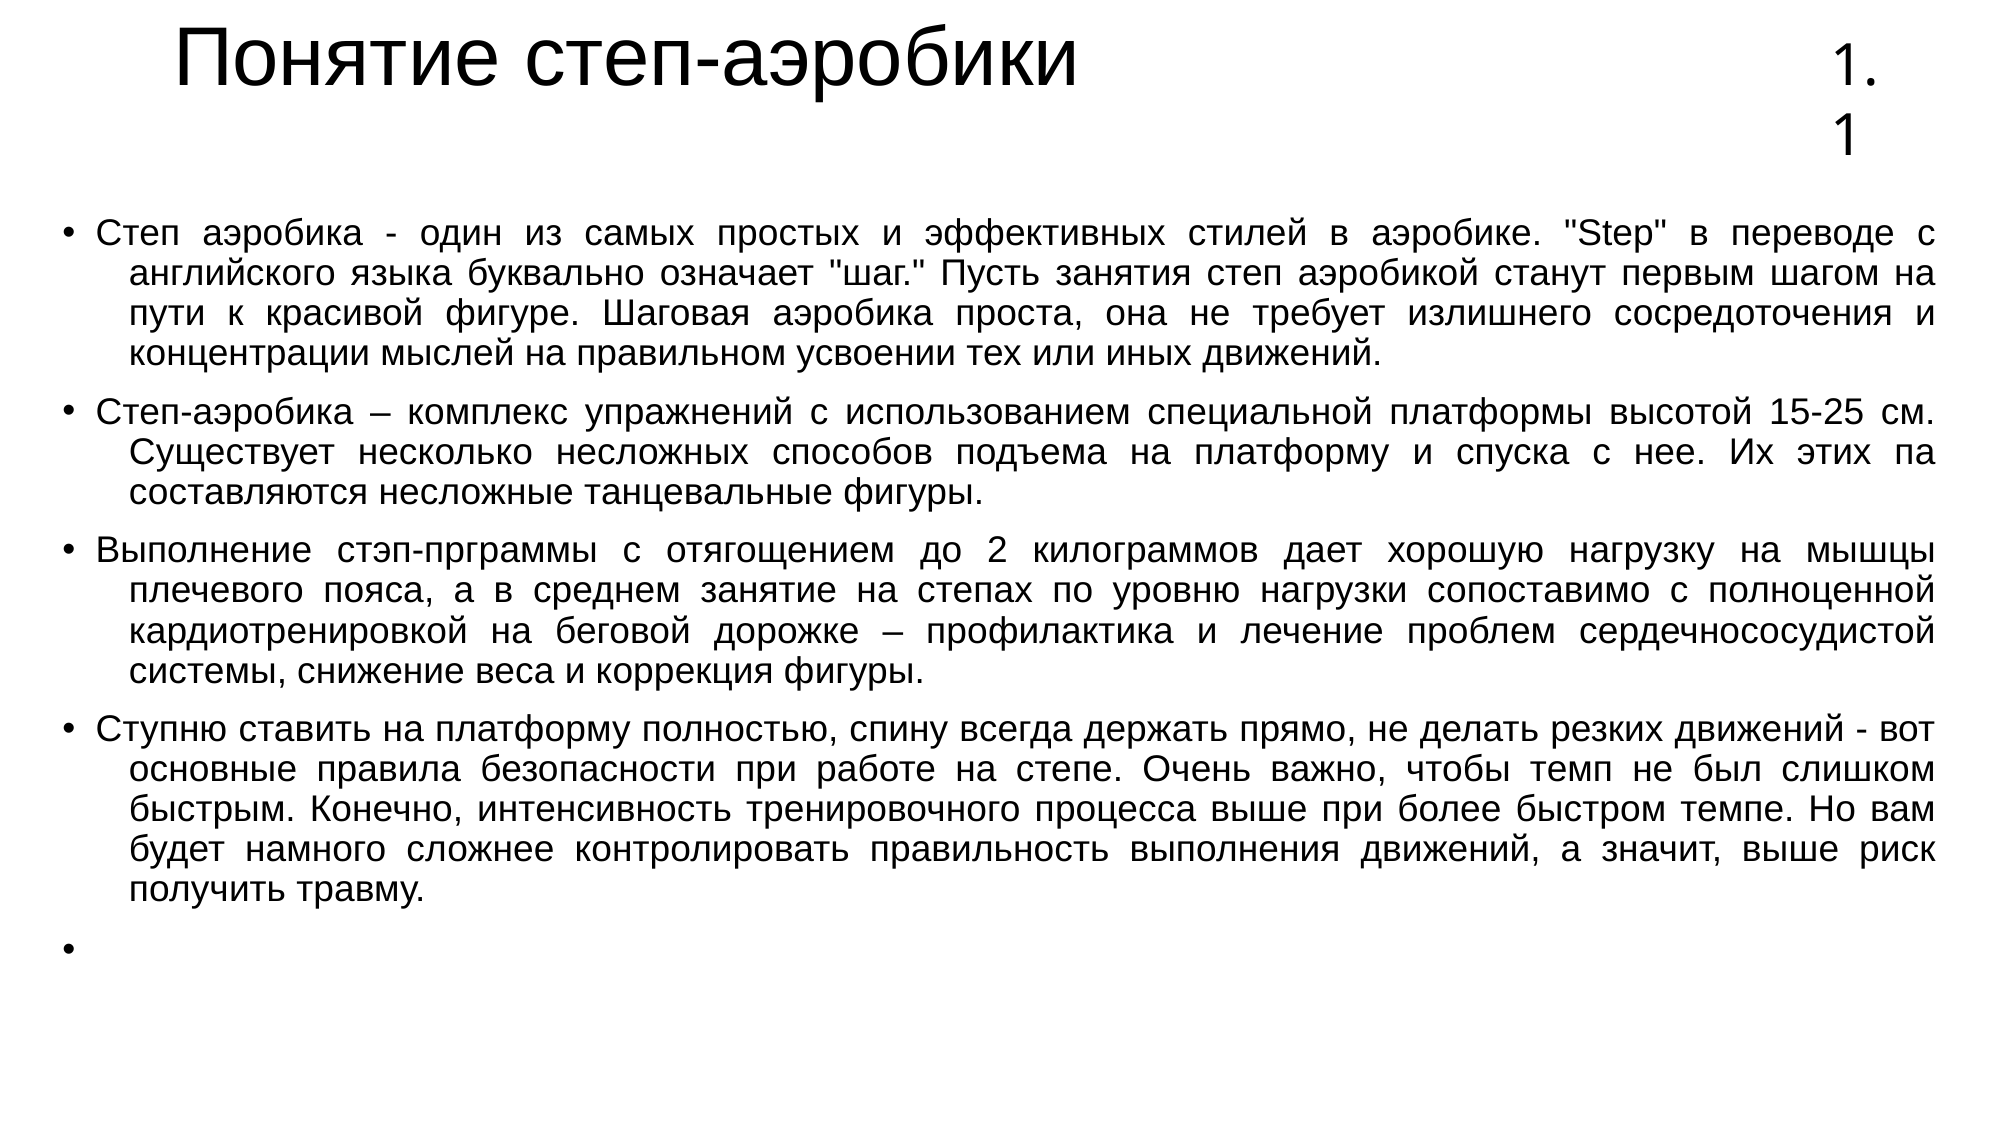

# Понятие степ-аэробики
1.1
Степ аэробика - один из самых простых и эффективных стилей в аэробике. "Step" в переводе с английского языка буквально означает "шаг." Пусть занятия степ аэробикой станут первым шагом на пути к красивой фигуре. Шаговая аэробика проста, она не требует излишнего сосредоточения и концентрации мыслей на правильном усвоении тех или иных движений.
Степ-аэробика – комплекс упражнений с использованием специальной платформы высотой 15-25 см. Существует несколько несложных способов подъема на платформу и спуска с нее. Их этих па составляются несложные танцевальные фигуры.
Выполнение стэп-прграммы с отягощением до 2 килограммов дает хорошую нагрузку на мышцы плечевого пояса, а в среднем занятие на степах по уровню нагрузки сопоставимо с полноценной кардиотренировкой на беговой дорожке – профилактика и лечение проблем сердечнососудистой системы, снижение веса и коррекция фигуры.
Ступню ставить на платформу полностью, спину всегда держать прямо, не делать резких движений - вот основные правила безопасности при работе на степе. Очень важно, чтобы темп не был слишком быстрым. Конечно, интенсивность тренировочного процесса выше при более быстром темпе. Но вам будет намного сложнее контролировать правильность выполнения движений, а значит, выше риск получить травму.